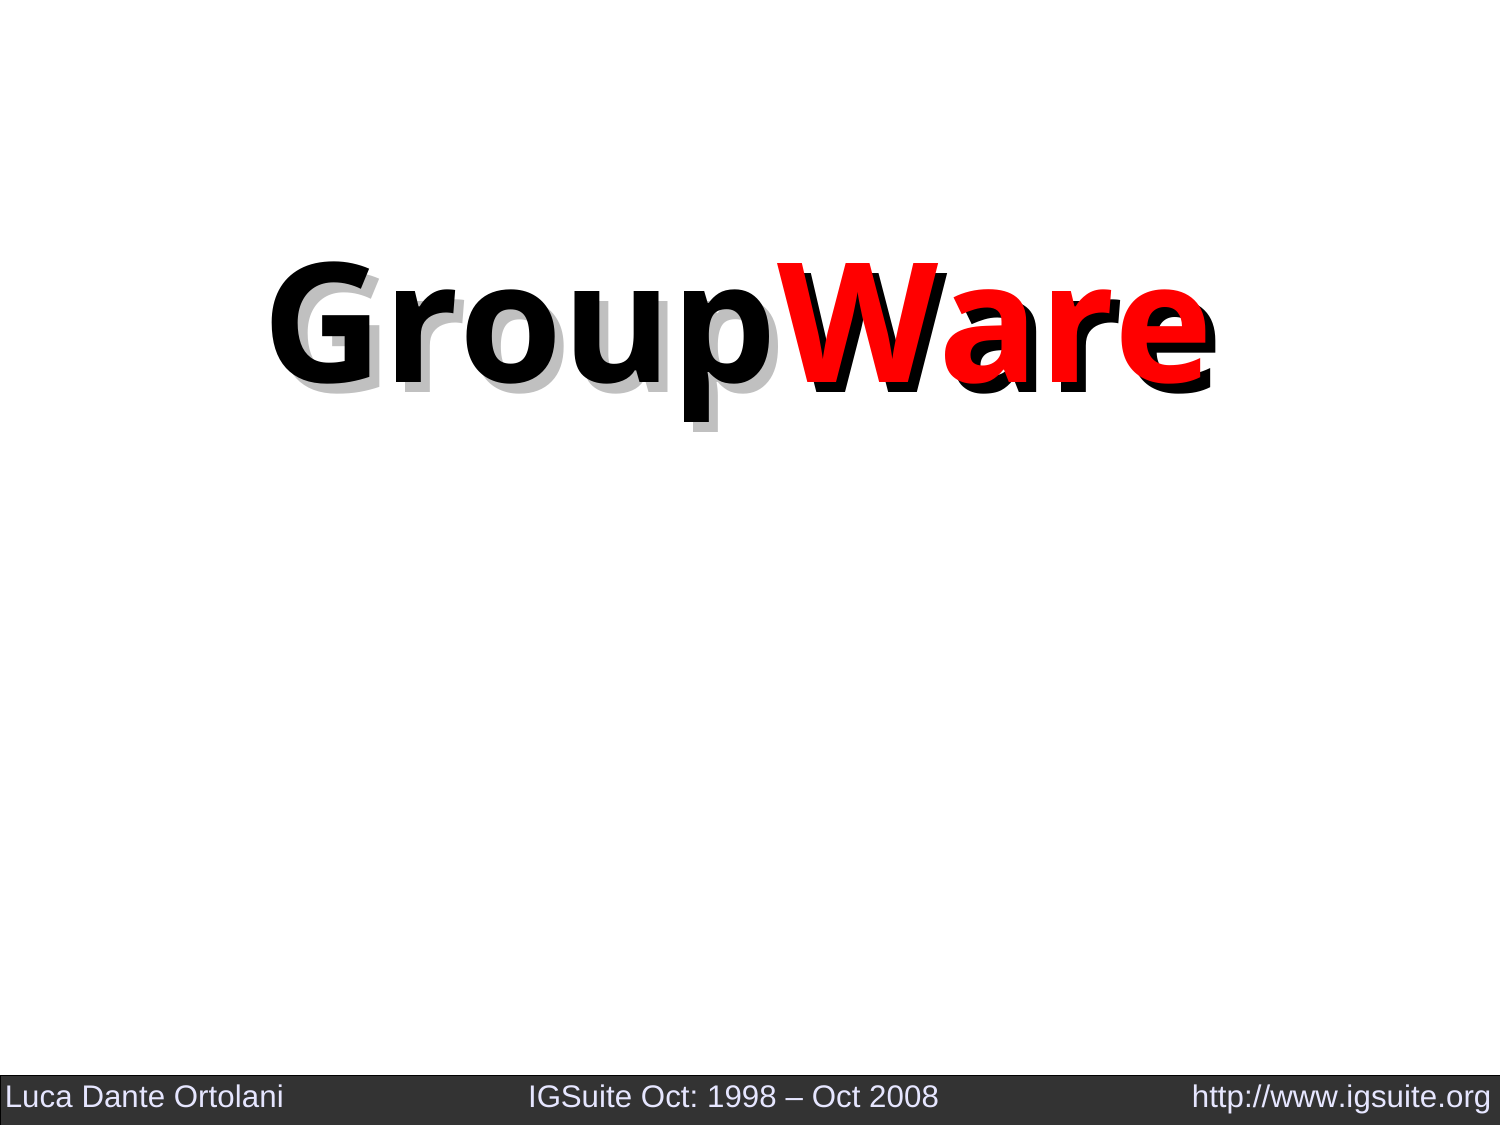

GroupWare
Luca Dante Ortolani IGSuite Oct: 1998 – Oct 2008 http://www.igsuite.org